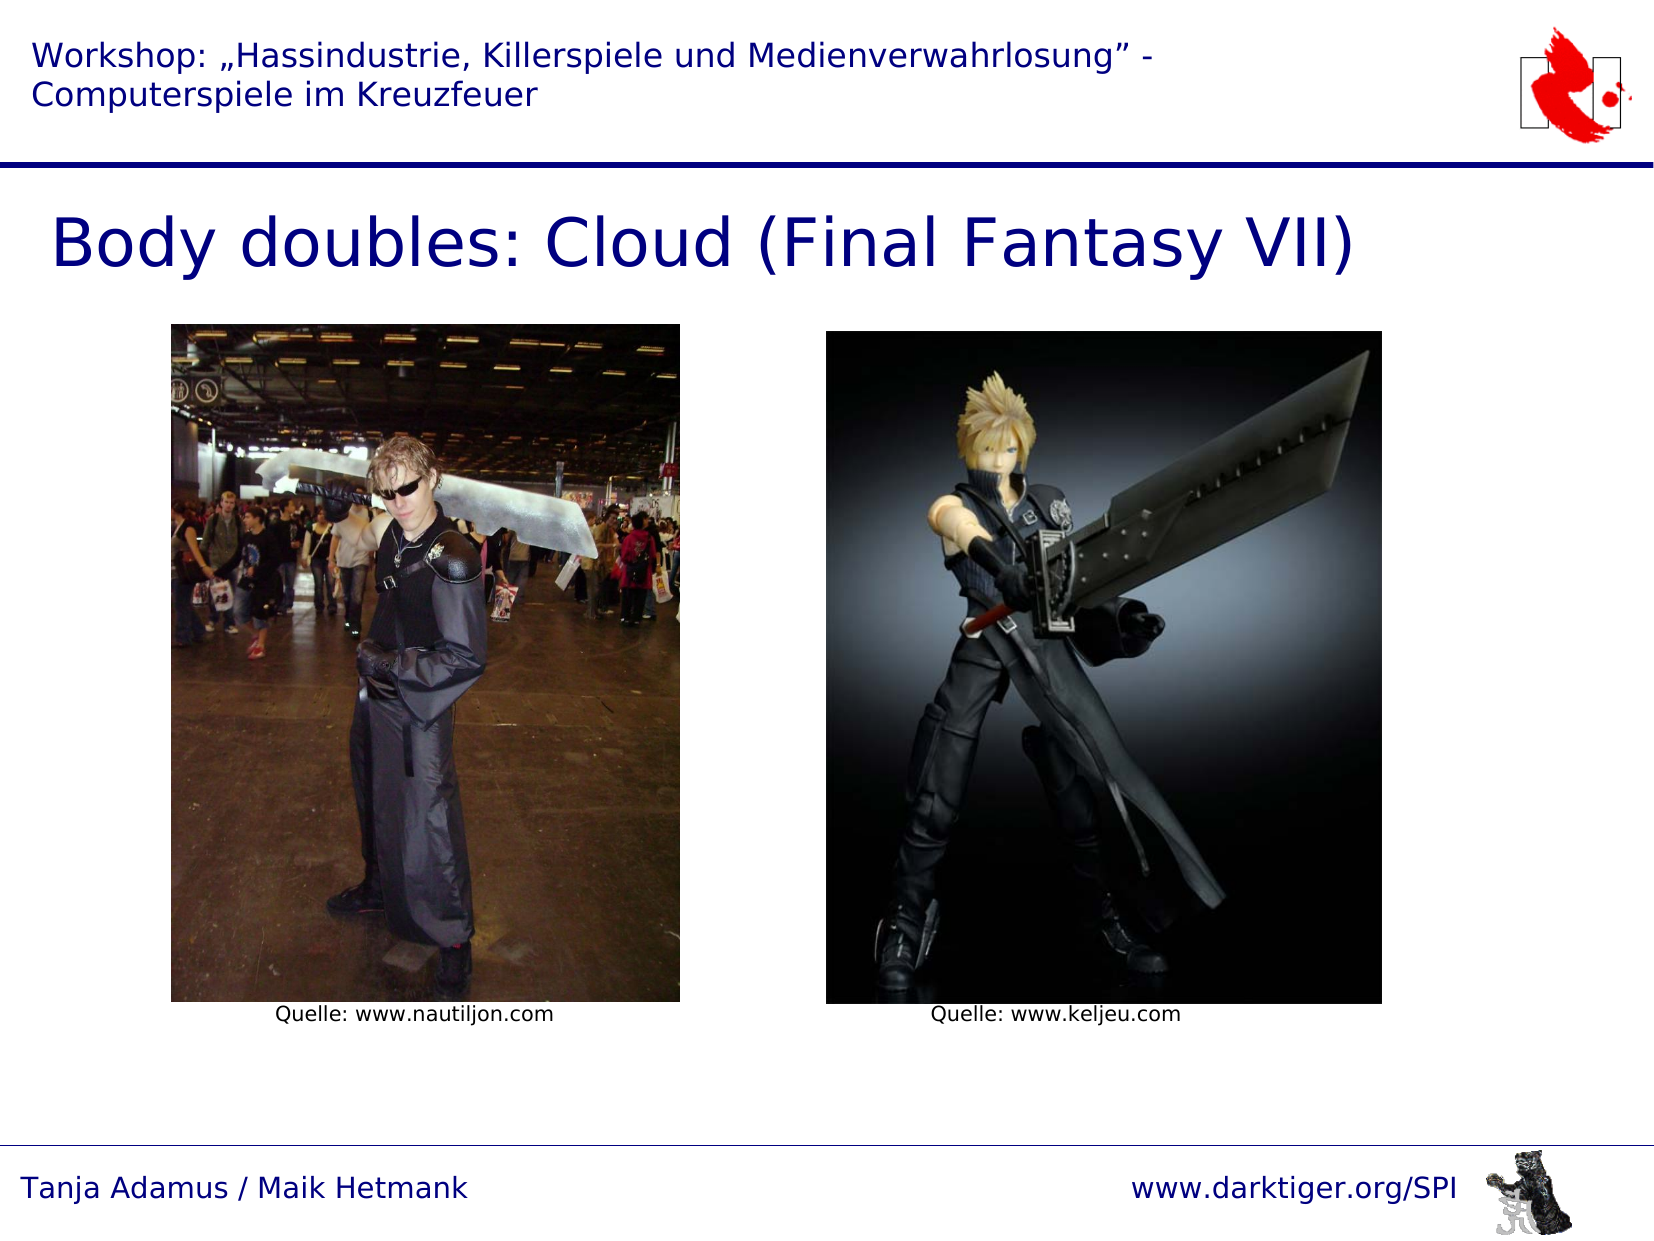

Workshop: „Hassindustrie, Killerspiele und Medienverwahrlosung” - Computerspiele im Kreuzfeuer
Body doubles: Cloud (Final Fantasy VII)
Quelle: www.nautiljon.com
Quelle: www.keljeu.com